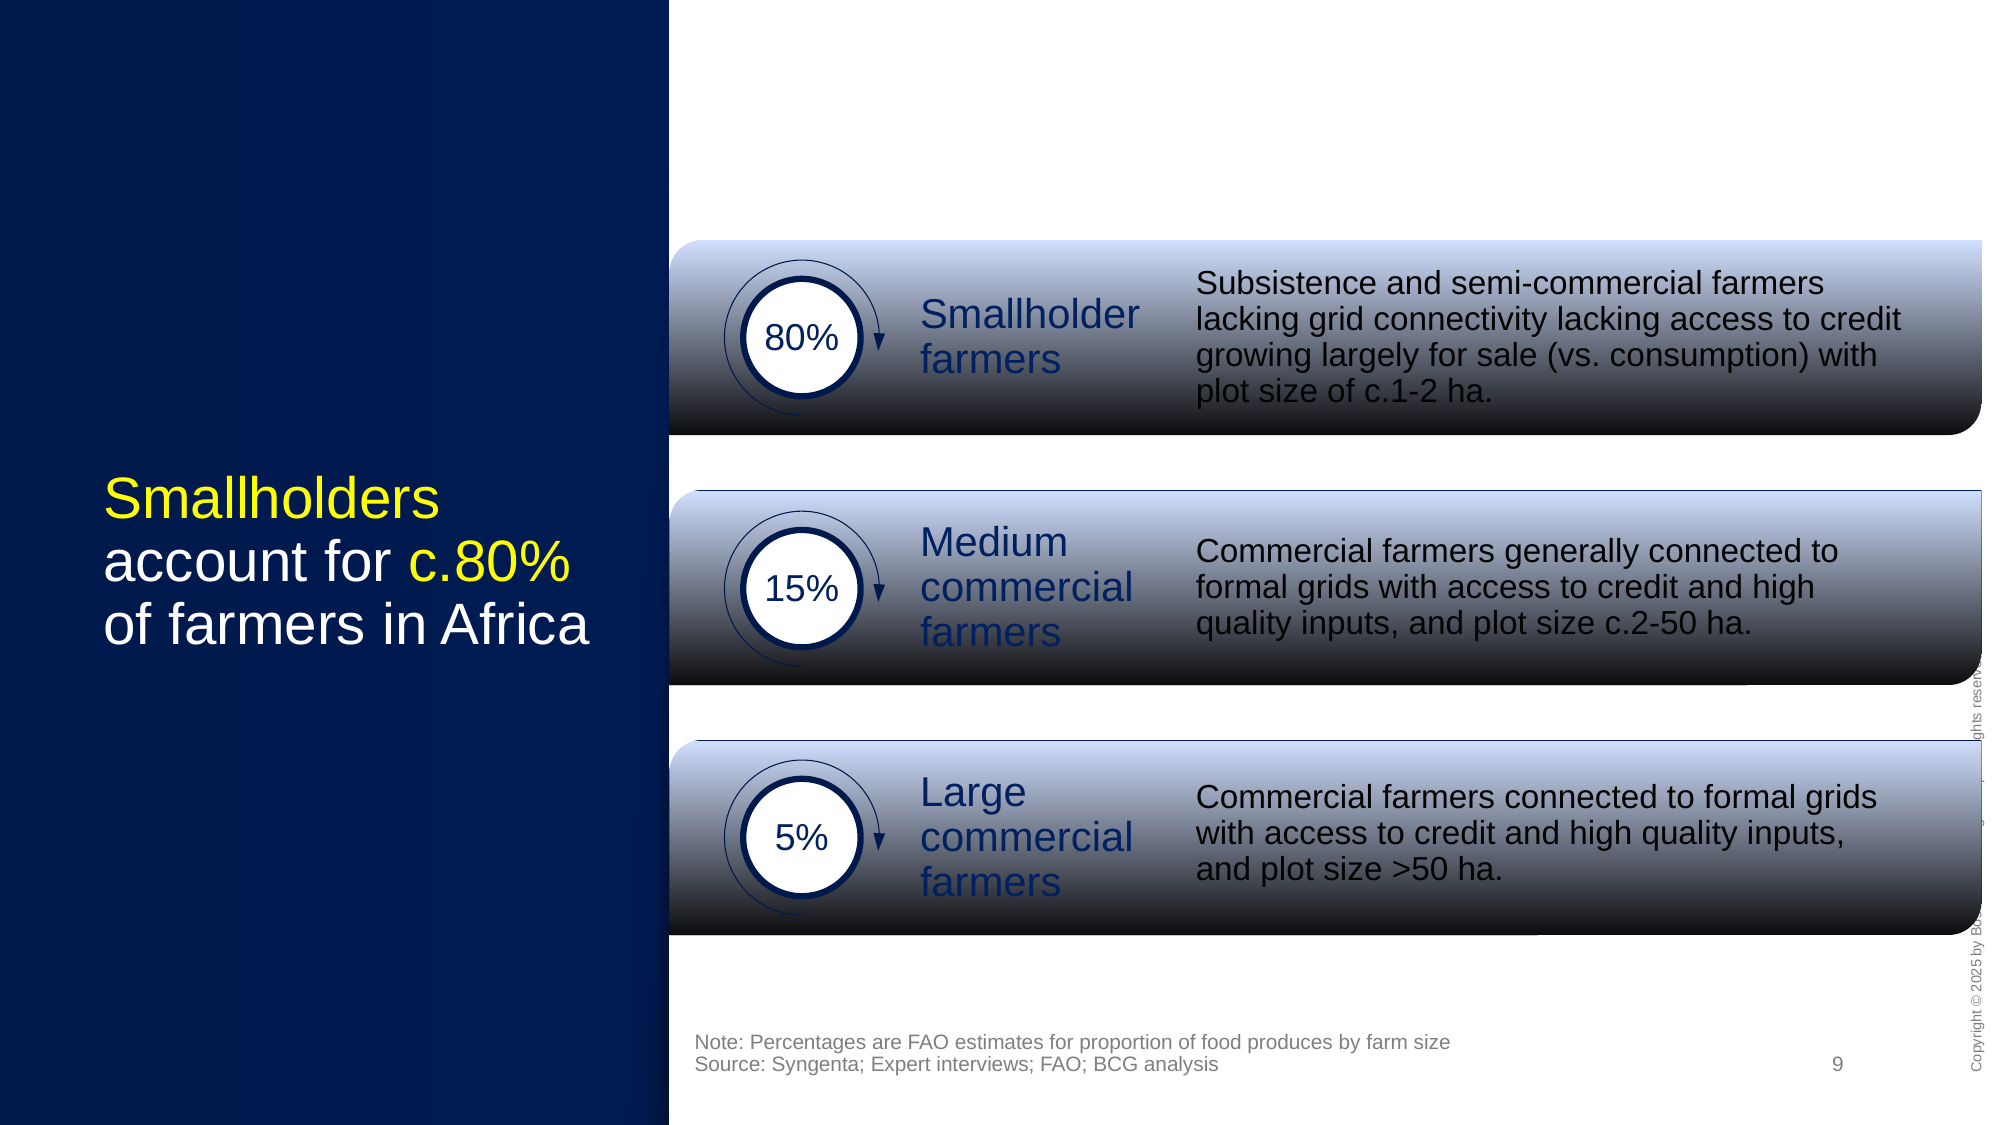

Smallholder farmers
Subsistence and semi-commercial farmers lacking grid connectivity lacking access to credit growing largely for sale (vs. consumption) with plot size of c.1-2 ha.
80%
# Smallholders account for c.80% of farmers in Africa
Medium commercial farmers
Commercial farmers generally connected to formal grids with access to credit and high quality inputs, and plot size c.2-50 ha.
15%
Commercial farmers connected to formal grids with access to credit and high quality inputs,
and plot size >50 ha.
Large commercial farmers
5%
Note: Percentages are FAO estimates for proportion of food produces by farm size
Source: Syngenta; Expert interviews; FAO; BCG analysis